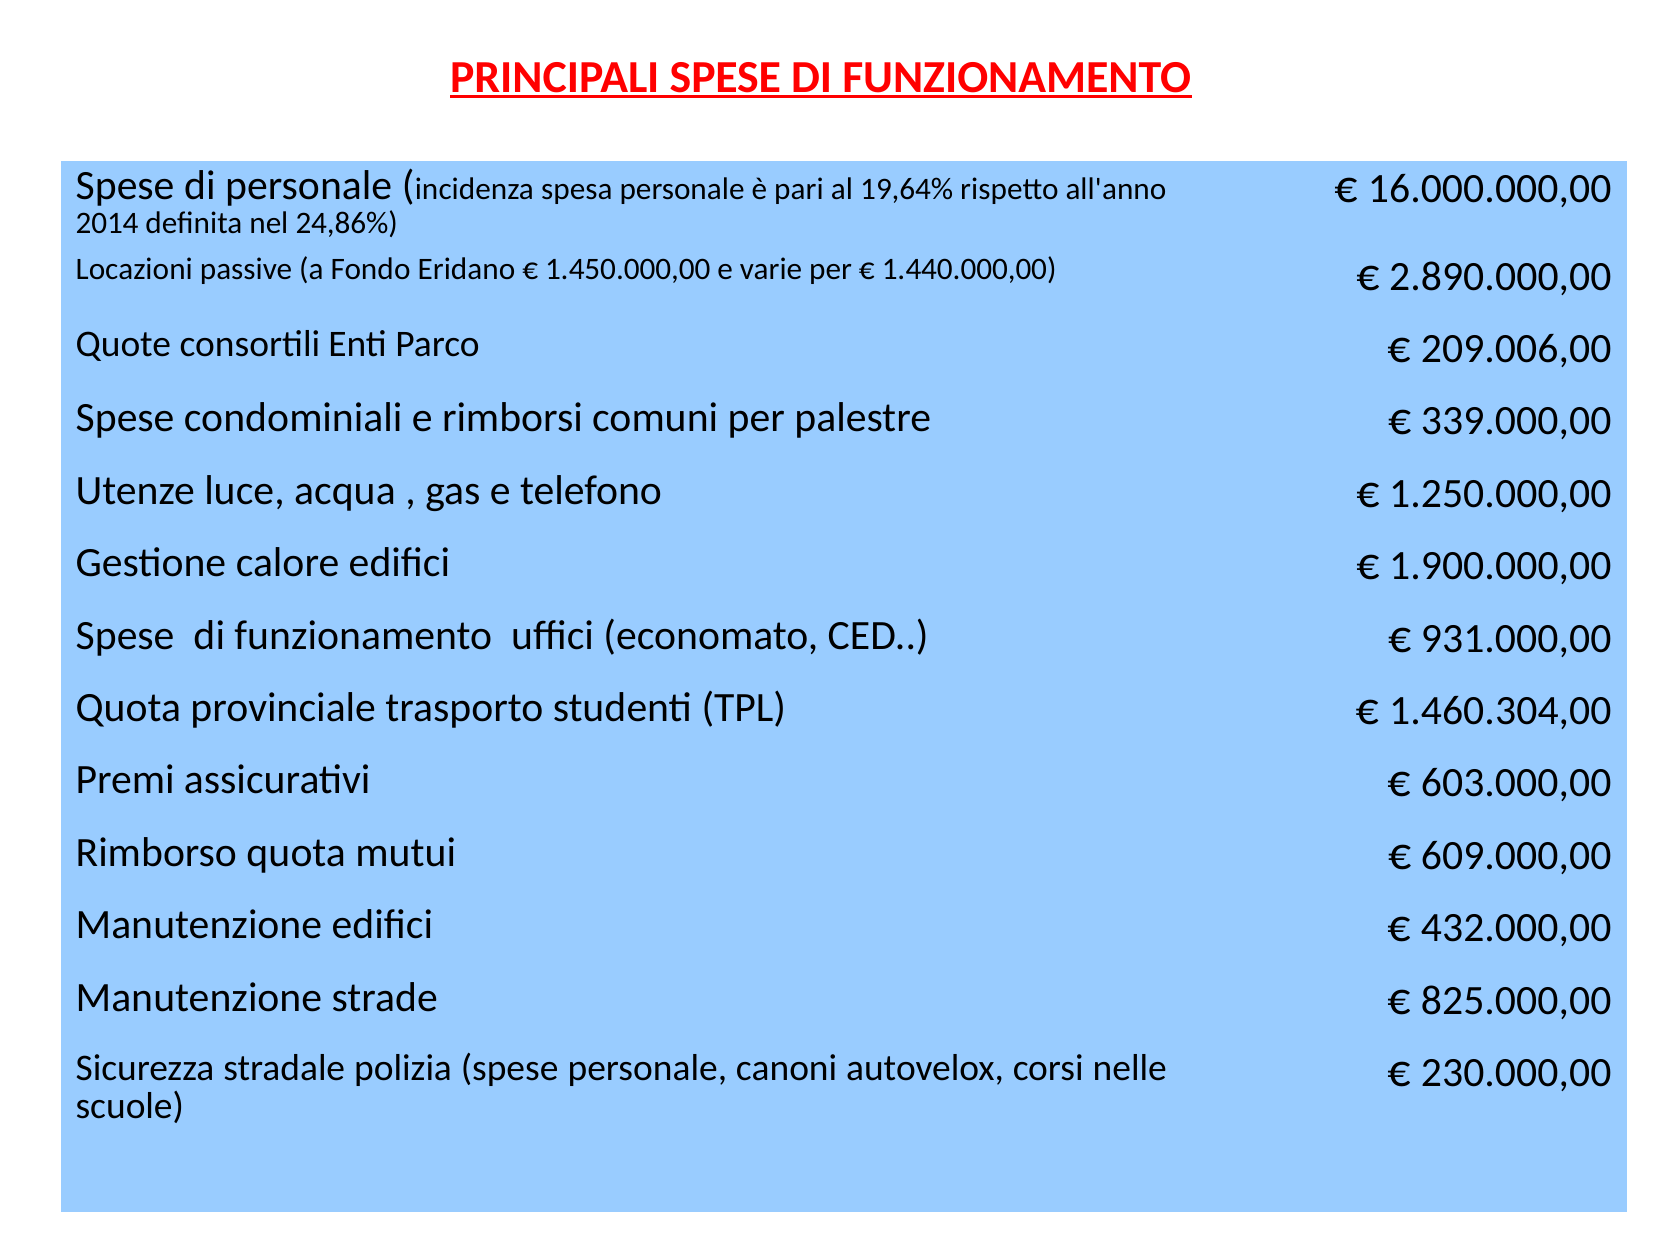

# PRINCIPALI SPESE DI FUNZIONAMENTO
| Spese di personale (incidenza spesa personale è pari al 19,64% rispetto all'anno 2014 definita nel 24,86%) | € 16.000.000,00 |
| --- | --- |
| Locazioni passive (a Fondo Eridano € 1.450.000,00 e varie per € 1.440.000,00) | € 2.890.000,00 |
| Quote consortili Enti Parco | € 209.006,00 |
| Spese condominiali e rimborsi comuni per palestre | € 339.000,00 |
| Utenze luce, acqua , gas e telefono | € 1.250.000,00 |
| Gestione calore edifici | € 1.900.000,00 |
| Spese di funzionamento uffici (economato, CED..) | € 931.000,00 |
| Quota provinciale trasporto studenti (TPL) | € 1.460.304,00 |
| Premi assicurativi | € 603.000,00 |
| Rimborso quota mutui | € 609.000,00 |
| Manutenzione edifici | € 432.000,00 |
| Manutenzione strade | € 825.000,00 |
| Sicurezza stradale polizia (spese personale, canoni autovelox, corsi nelle scuole) | € 230.000,00 |
| | |